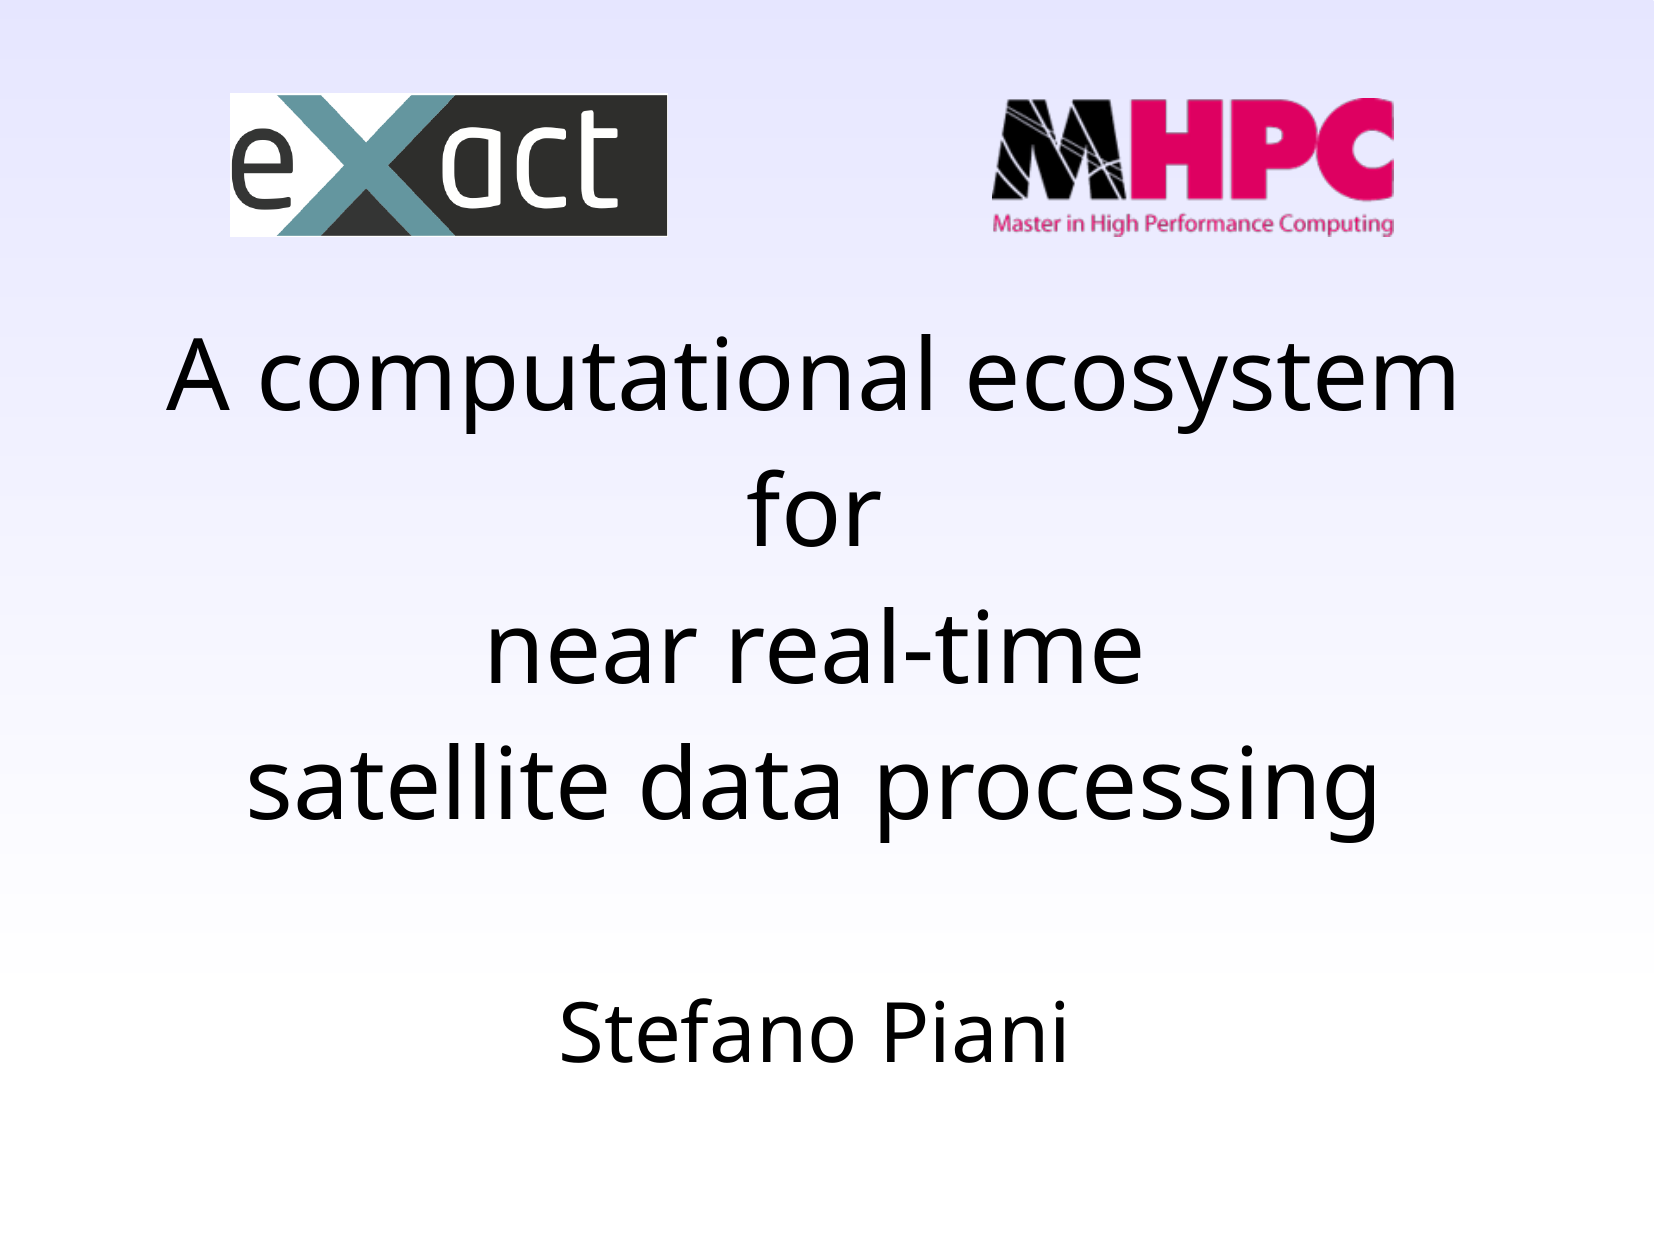

# A computational ecosystem for near real-time satellite data processing
Stefano Piani